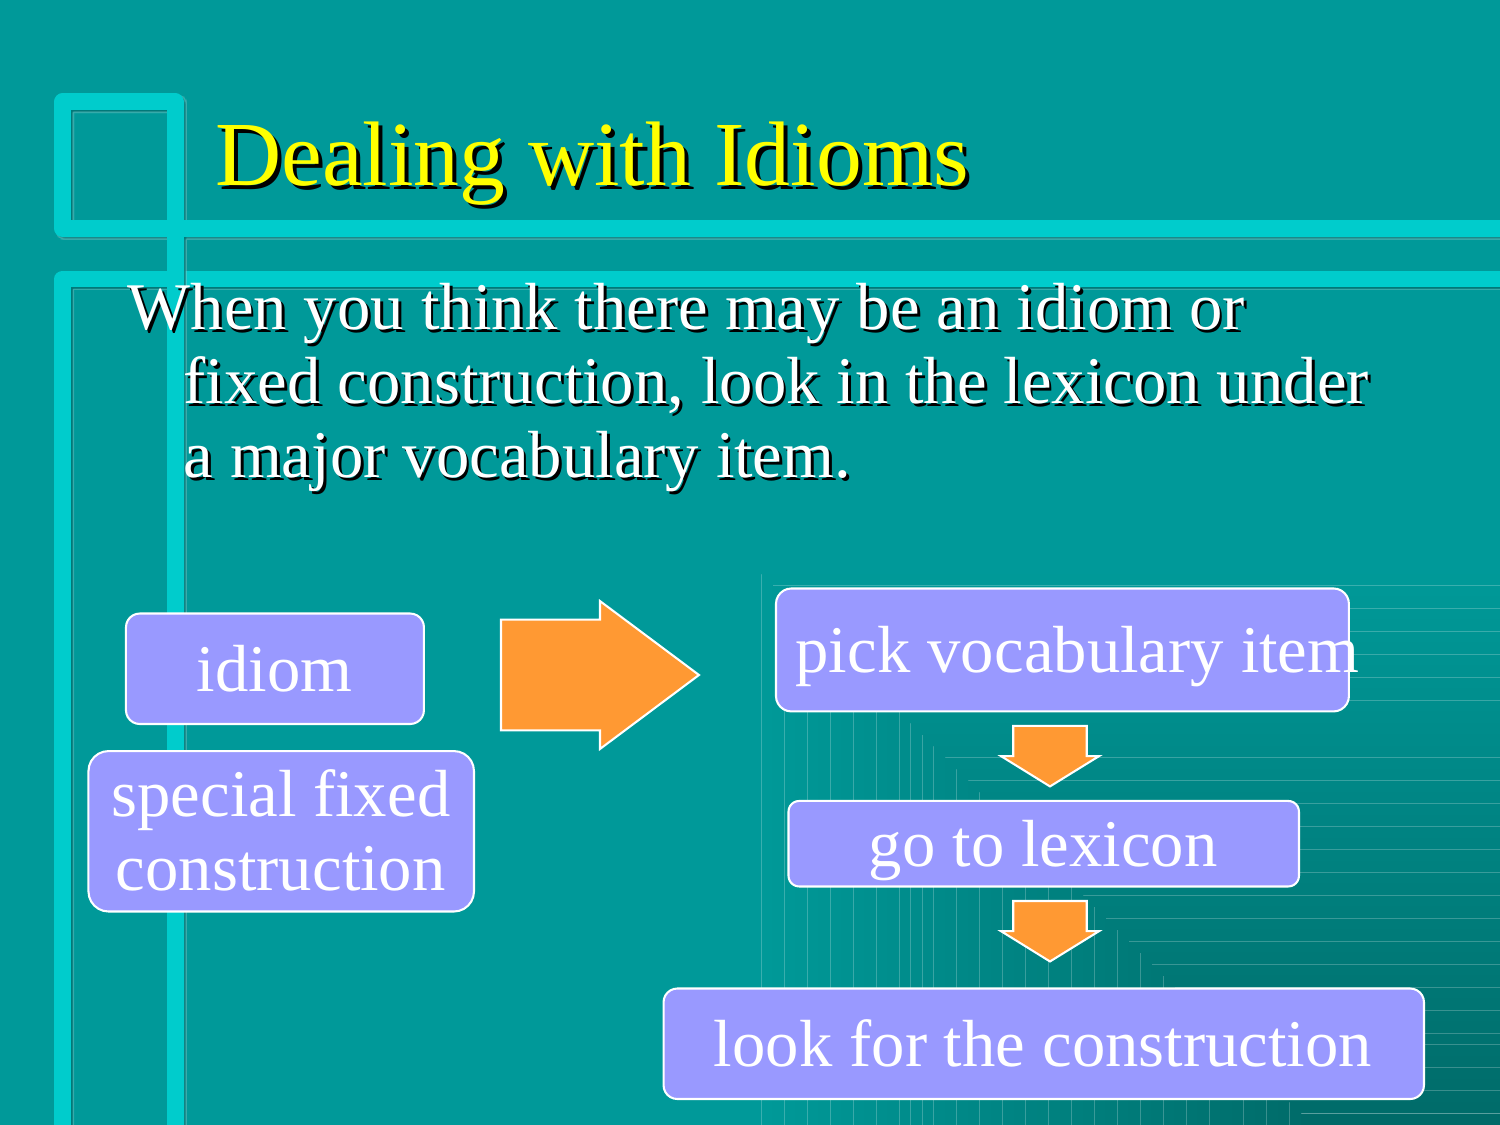

# Dealing with Idioms
When you think there may be an idiom or fixed construction, look in the lexicon under a major vocabulary item.
pick vocabulary item
idiom
special fixed
construction
go to lexicon
look for the construction